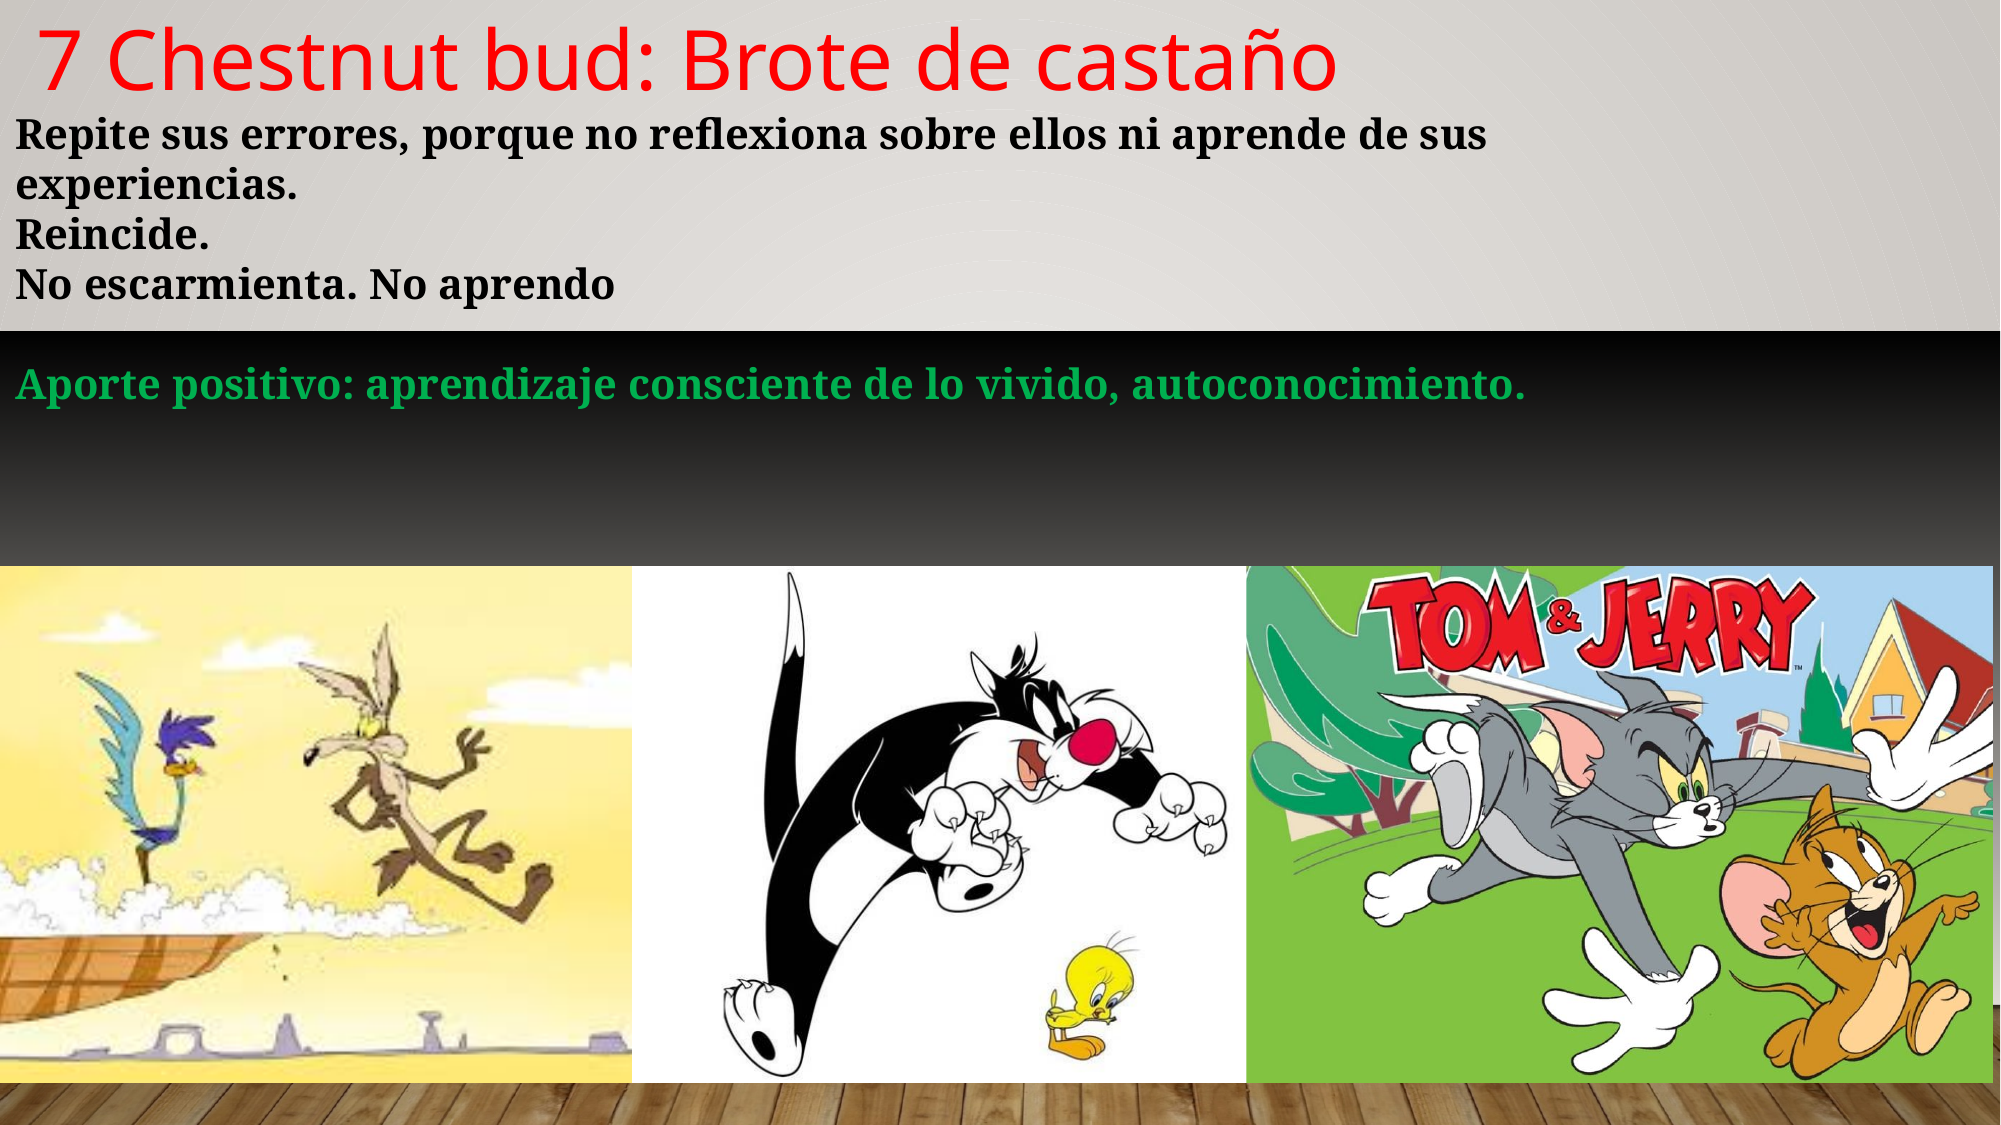

7 Chestnut bud: Brote de castaño
Repite sus errores, porque no reflexiona sobre ellos ni aprende de sus experiencias.
Reincide.
No escarmienta. No aprendo
Aporte positivo: aprendizaje consciente de lo vivido, autoconocimiento.